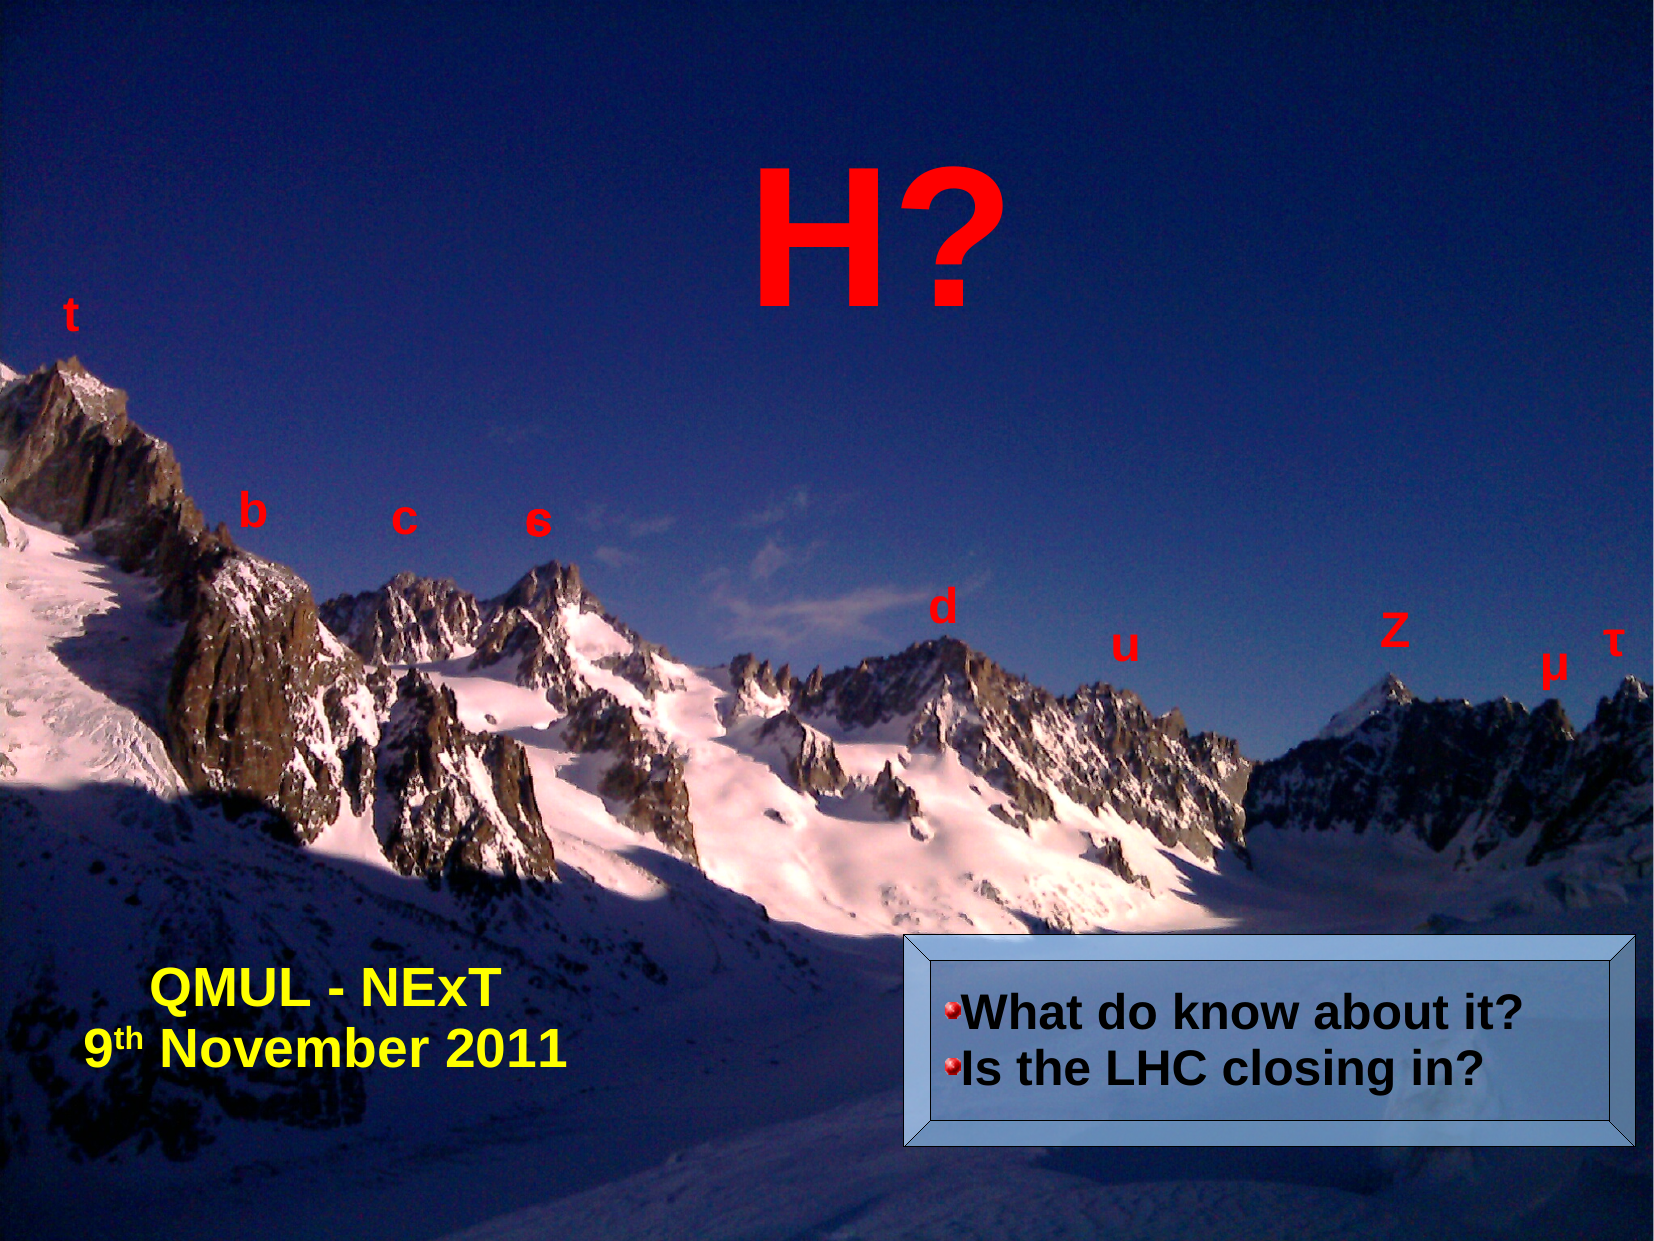

# H?
t
b
c
c
c
c
s
d
Z
τ
u
μ
QMUL - NExT
9th November 2011
What do know about it?
Is the LHC closing in?